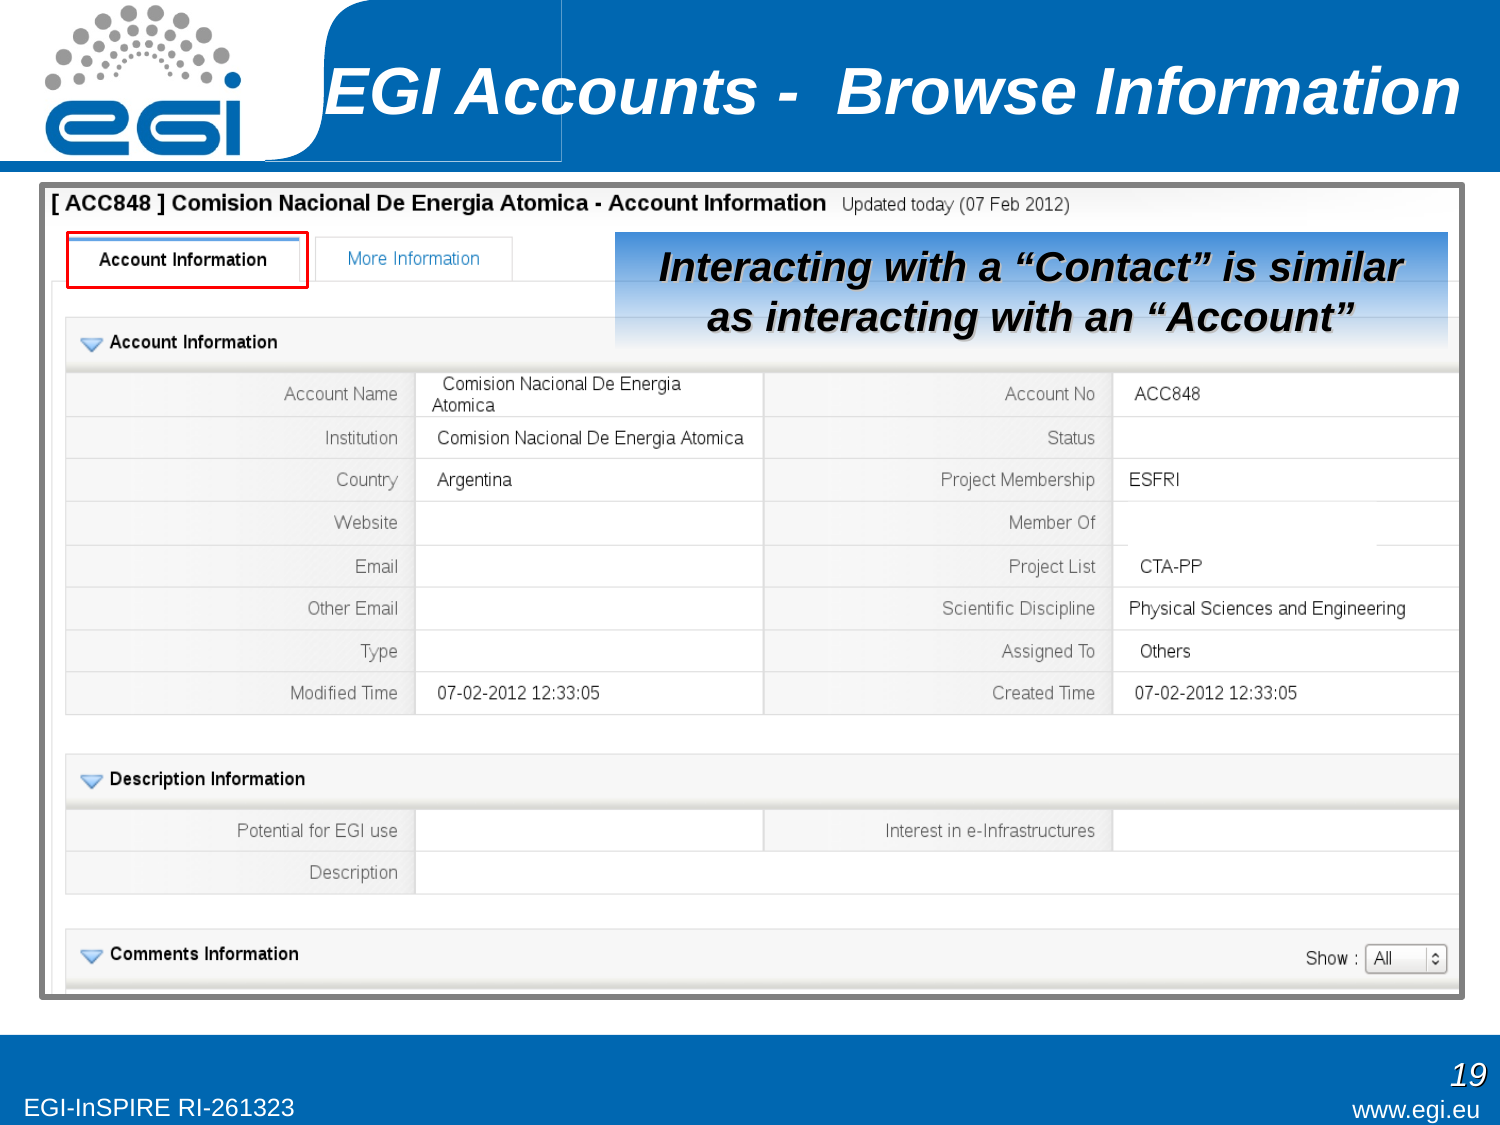

EGI Accounts - Browse Information
Interacting with a “Contact” is similar as interacting with an “Account”
19